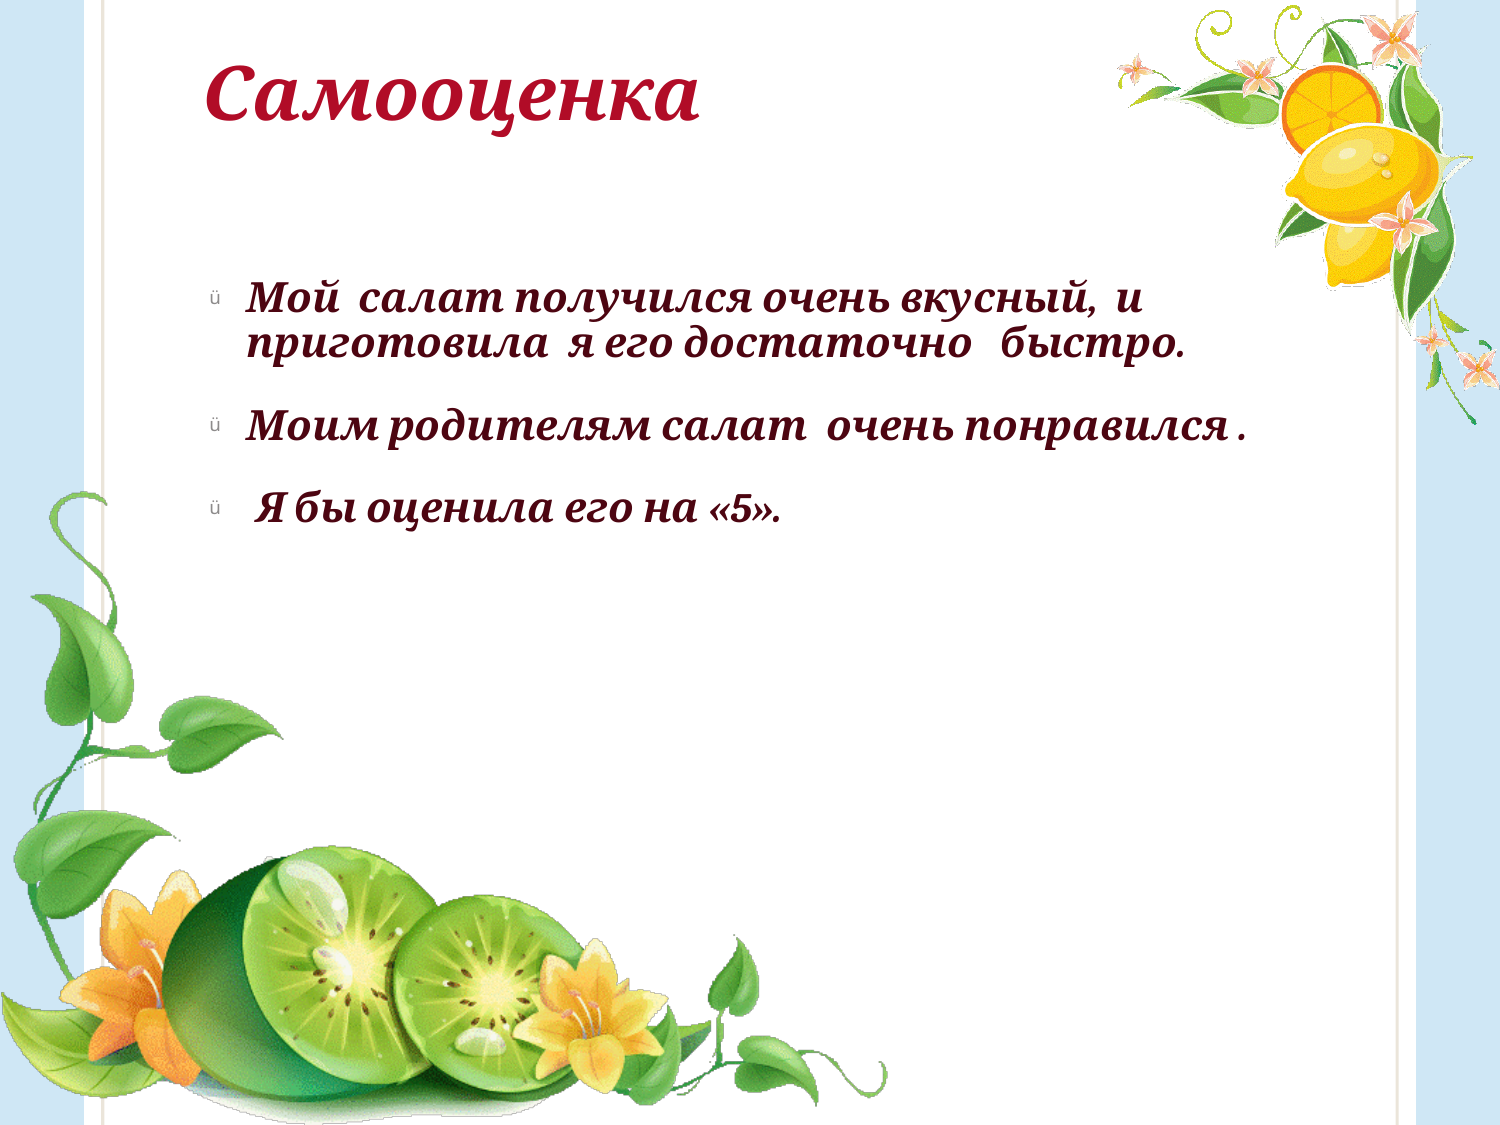

# Самооценка
Мой салат получился очень вкусный, и приготовила я его достаточно быстро.
Моим родителям салат очень понравился .
 Я бы оценила его на «5».